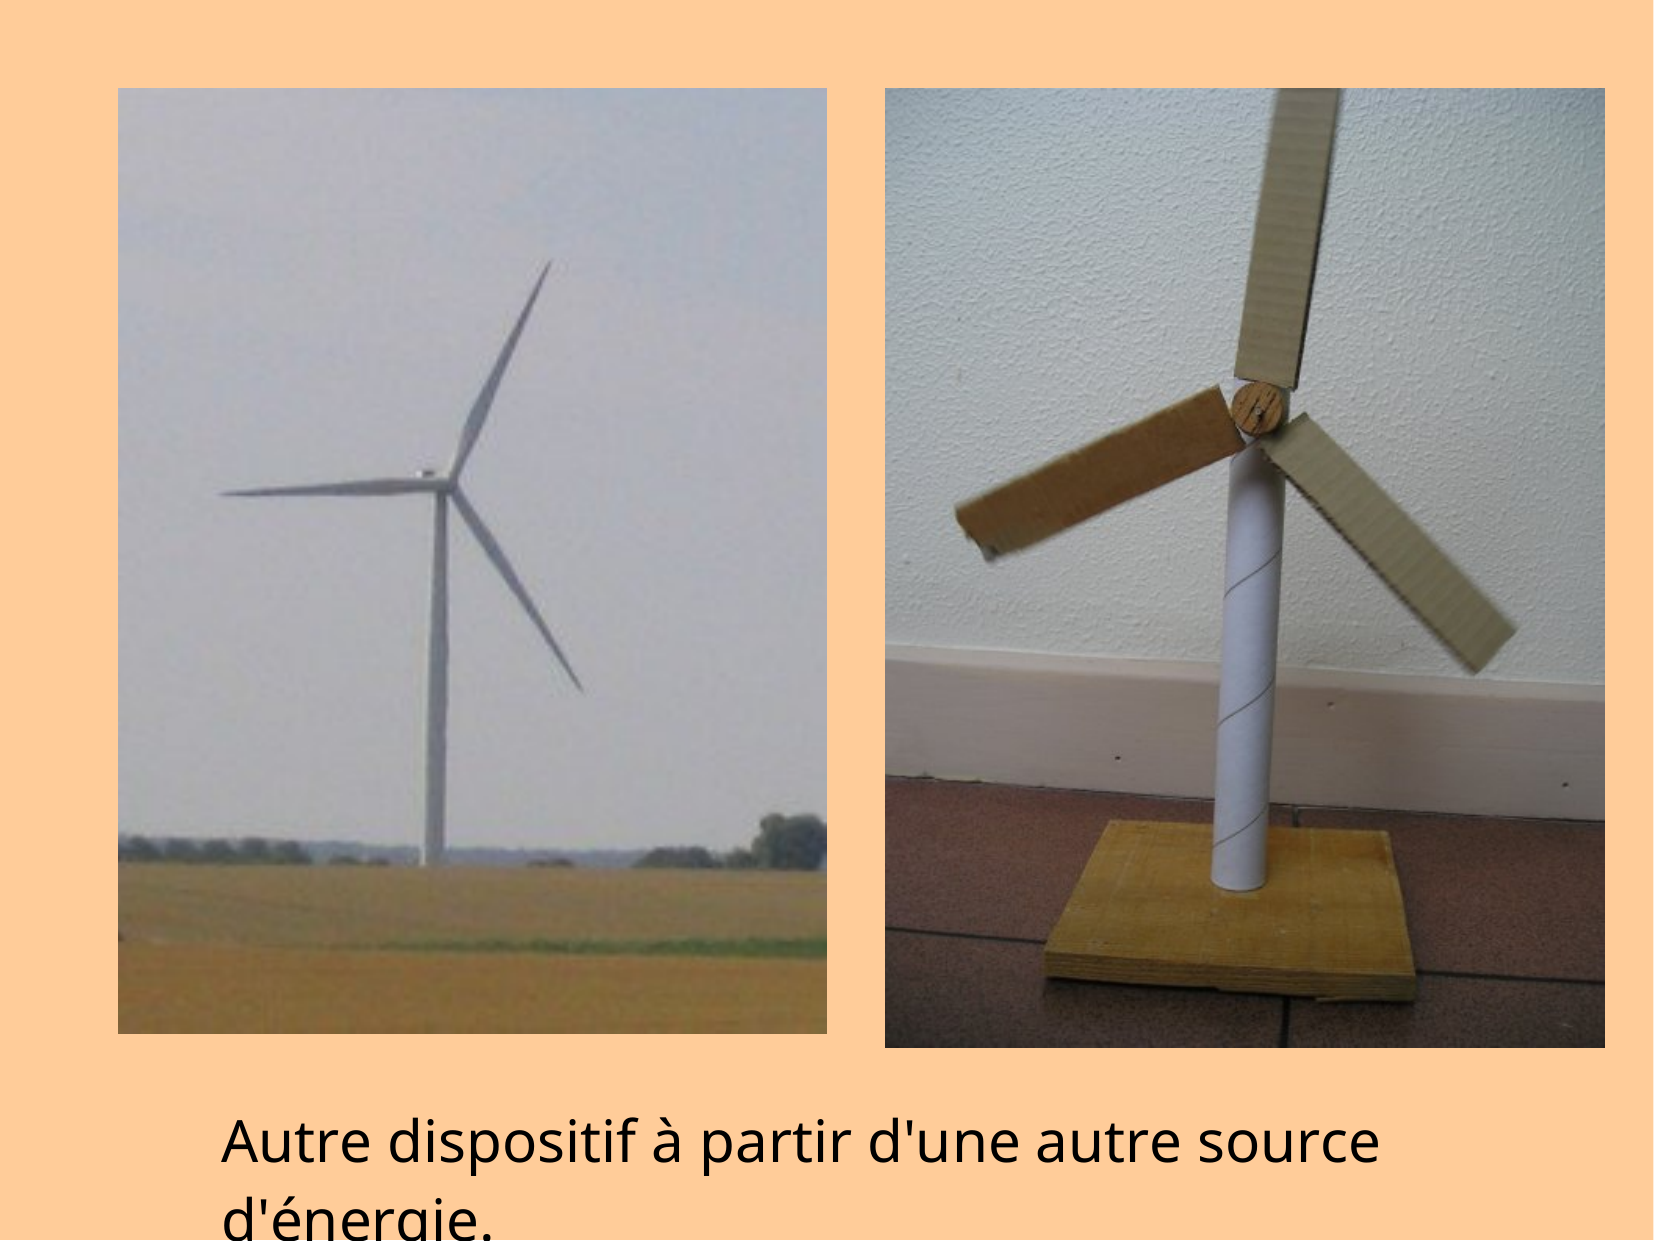

Autre dispositif à partir d'une autre source d'énergie.